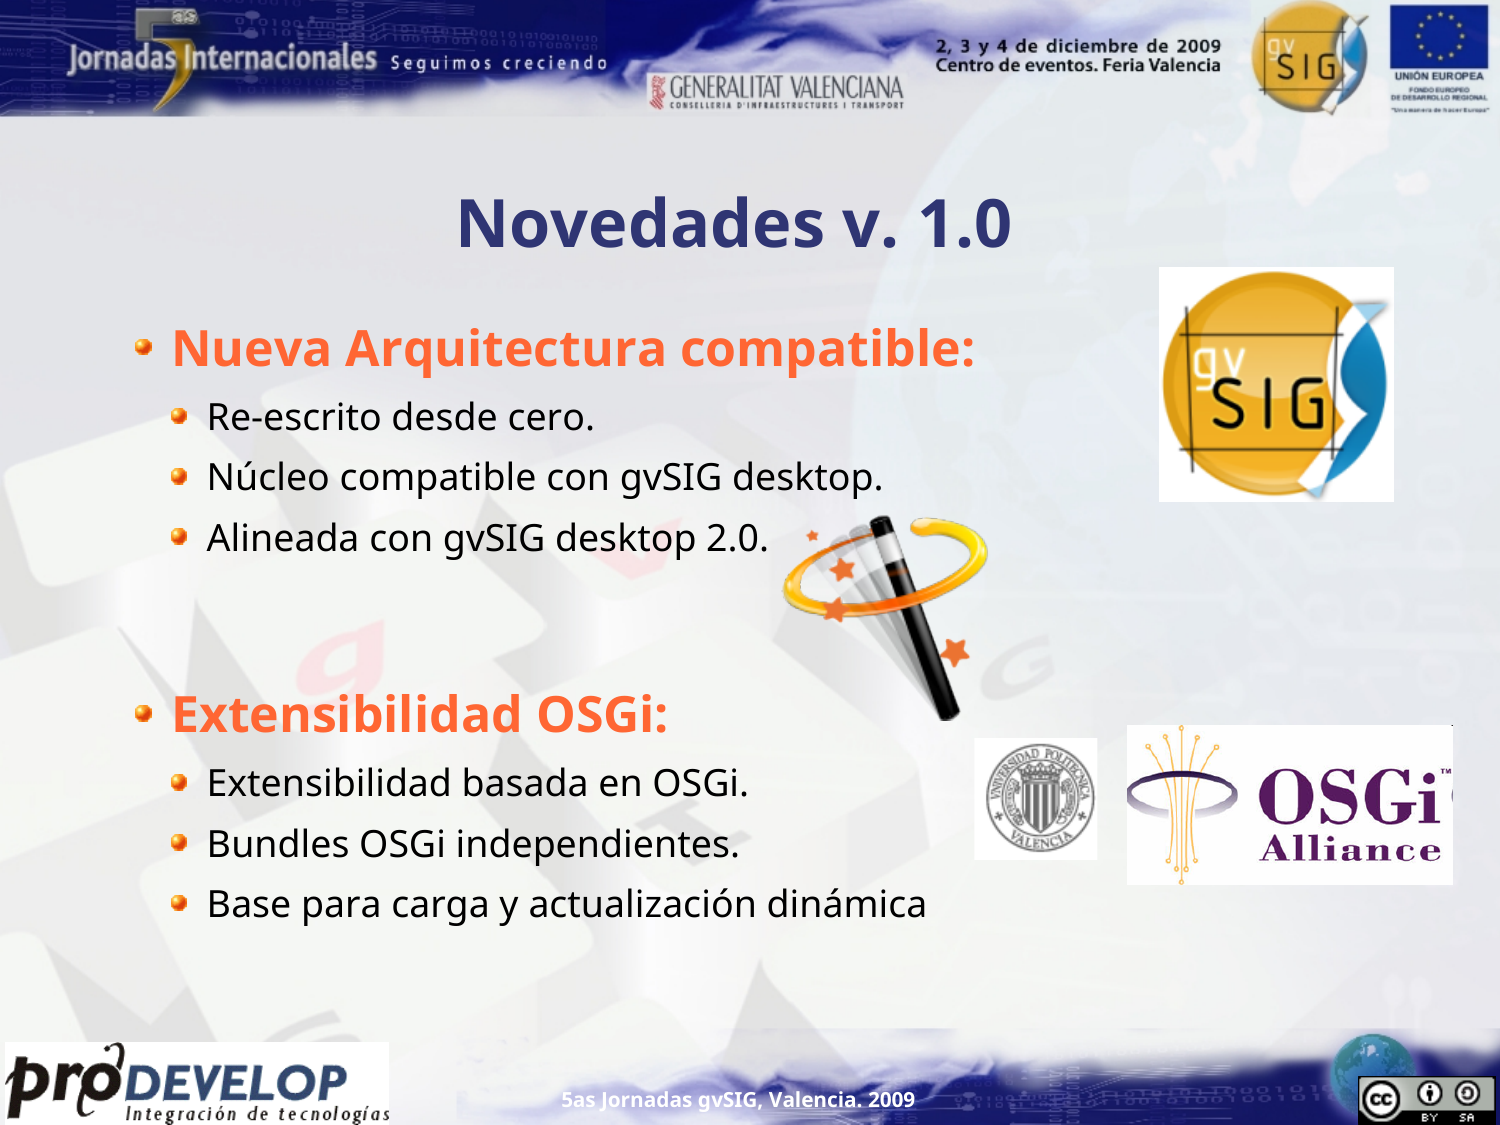

# Novedades v. 1.0
Nueva Arquitectura compatible:
Re-escrito desde cero.
Núcleo compatible con gvSIG desktop.
Alineada con gvSIG desktop 2.0.
Extensibilidad OSGi:
Extensibilidad basada en OSGi.
Bundles OSGi independientes.
Base para carga y actualización dinámica
25/10/2006
24
Plan Difusión Interna gvSIG v. 2.0